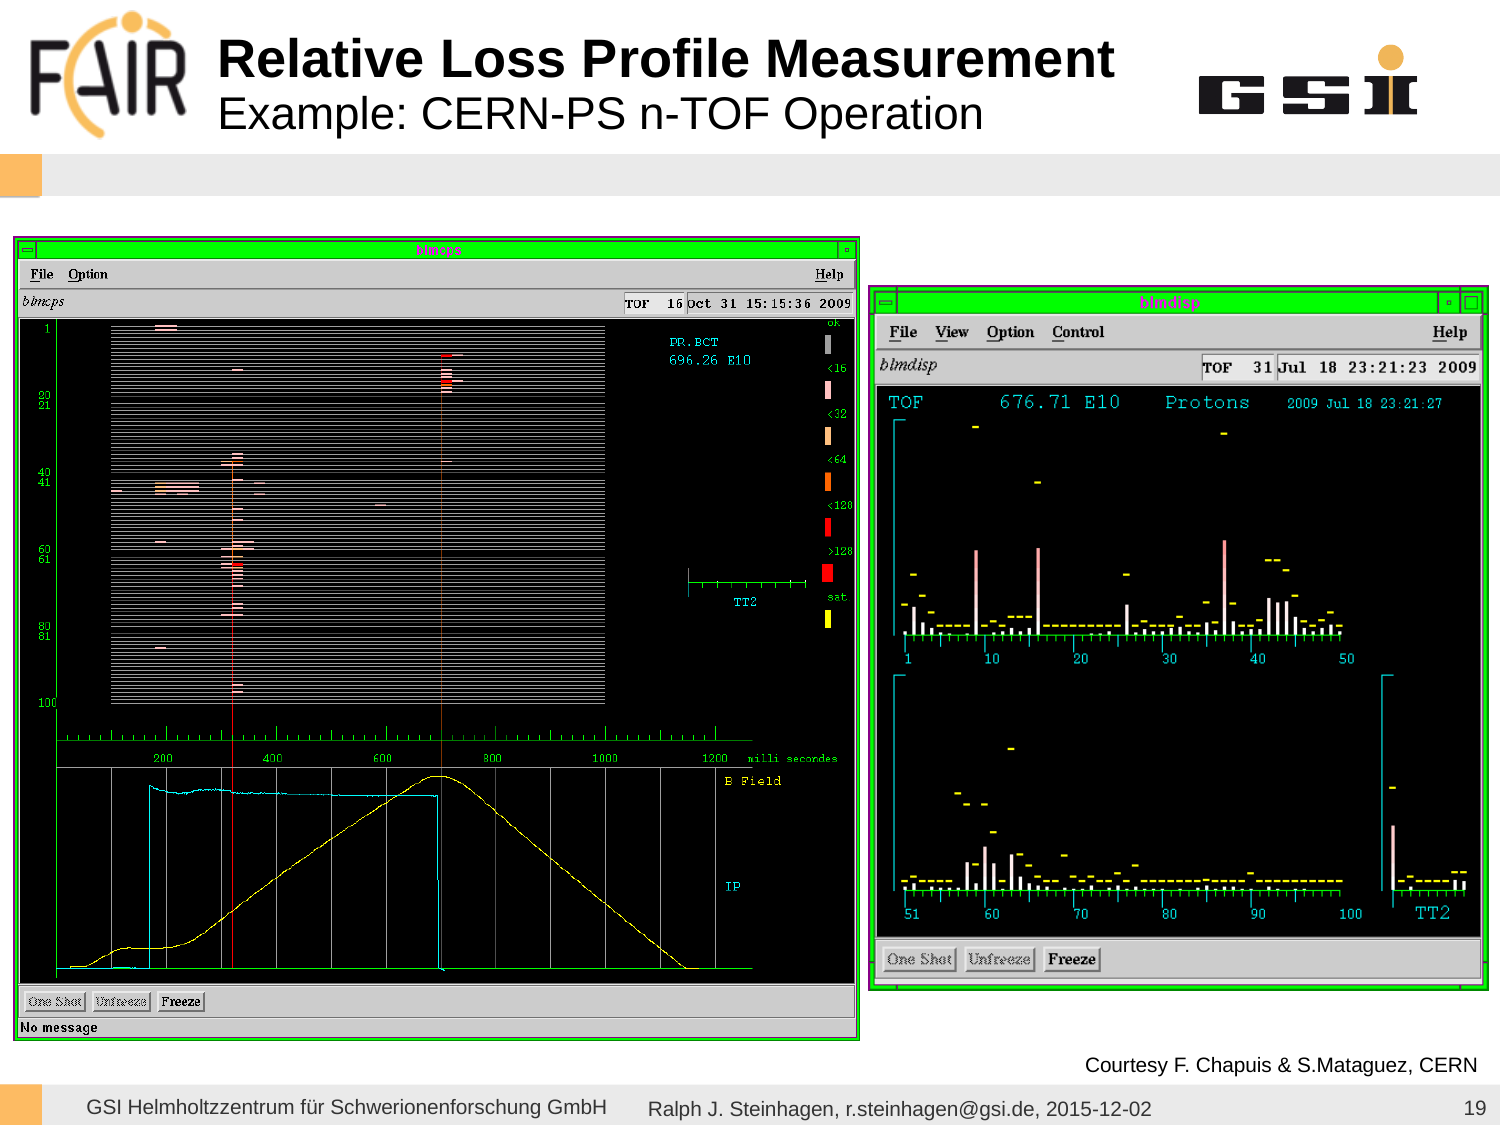

# Relative Loss Profile Measurement Example: CERN-PS n-TOF Operation
Courtesy F. Chapuis & S.Mataguez, CERN